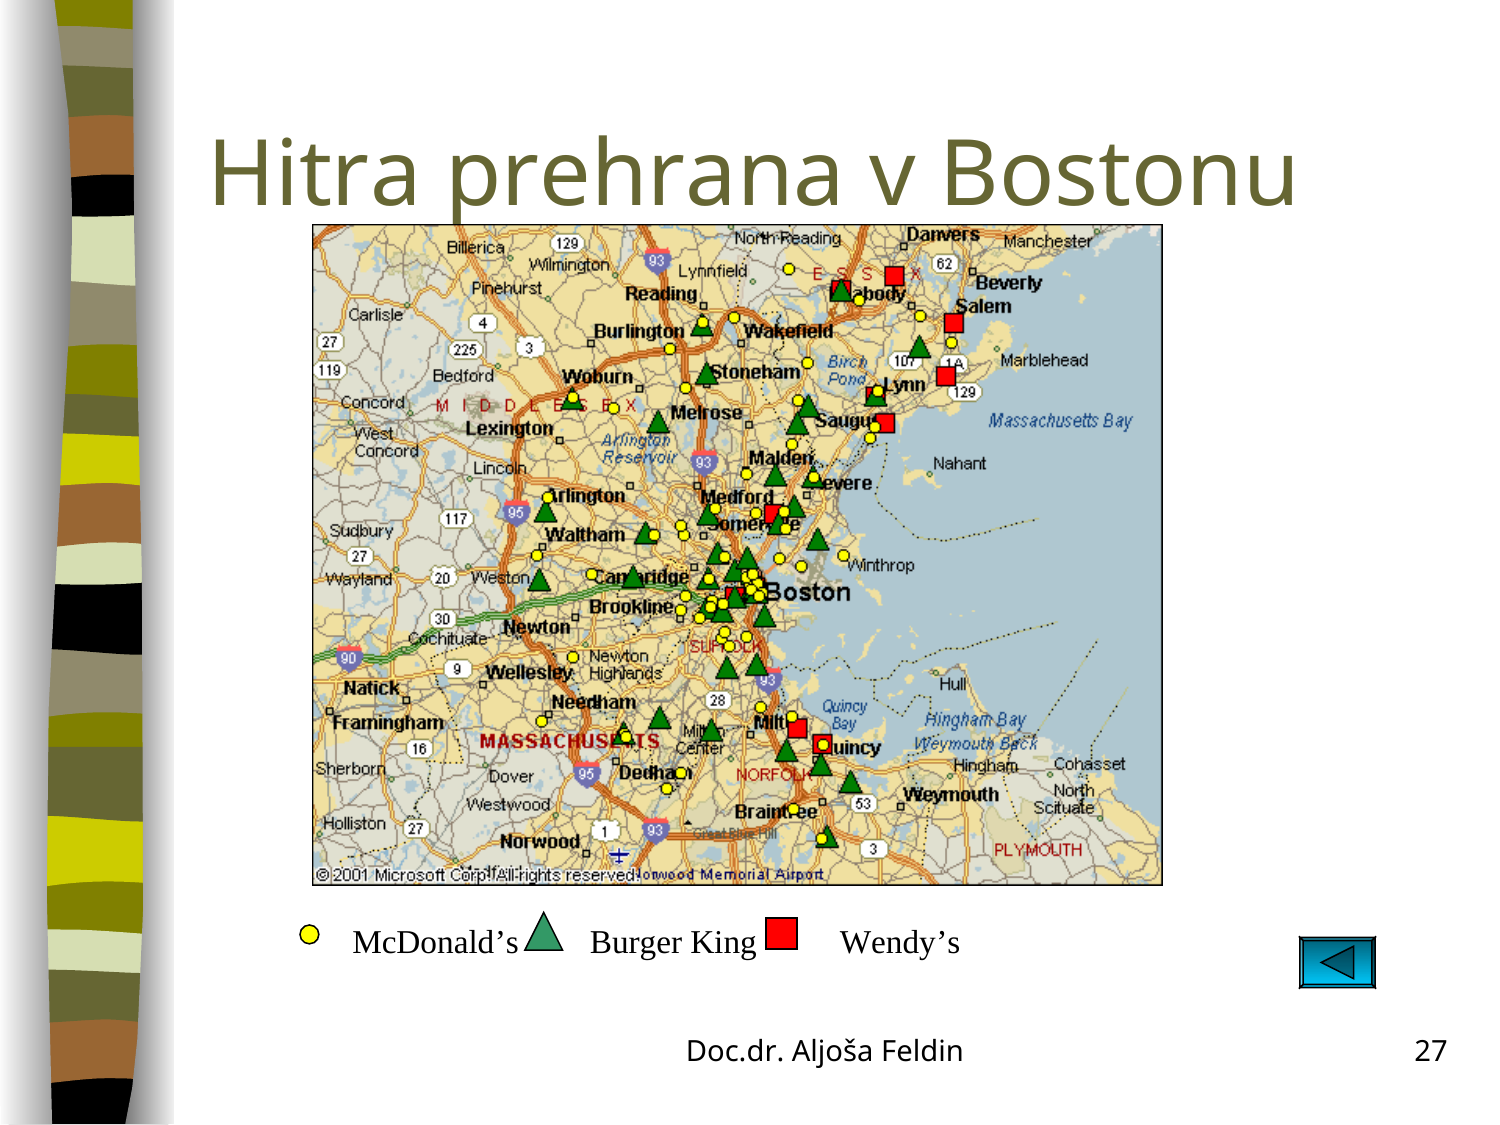

# Hitra prehrana v Bostonu
McDonald’s
Burger King
Wendy’s
Doc.dr. Aljoša Feldin